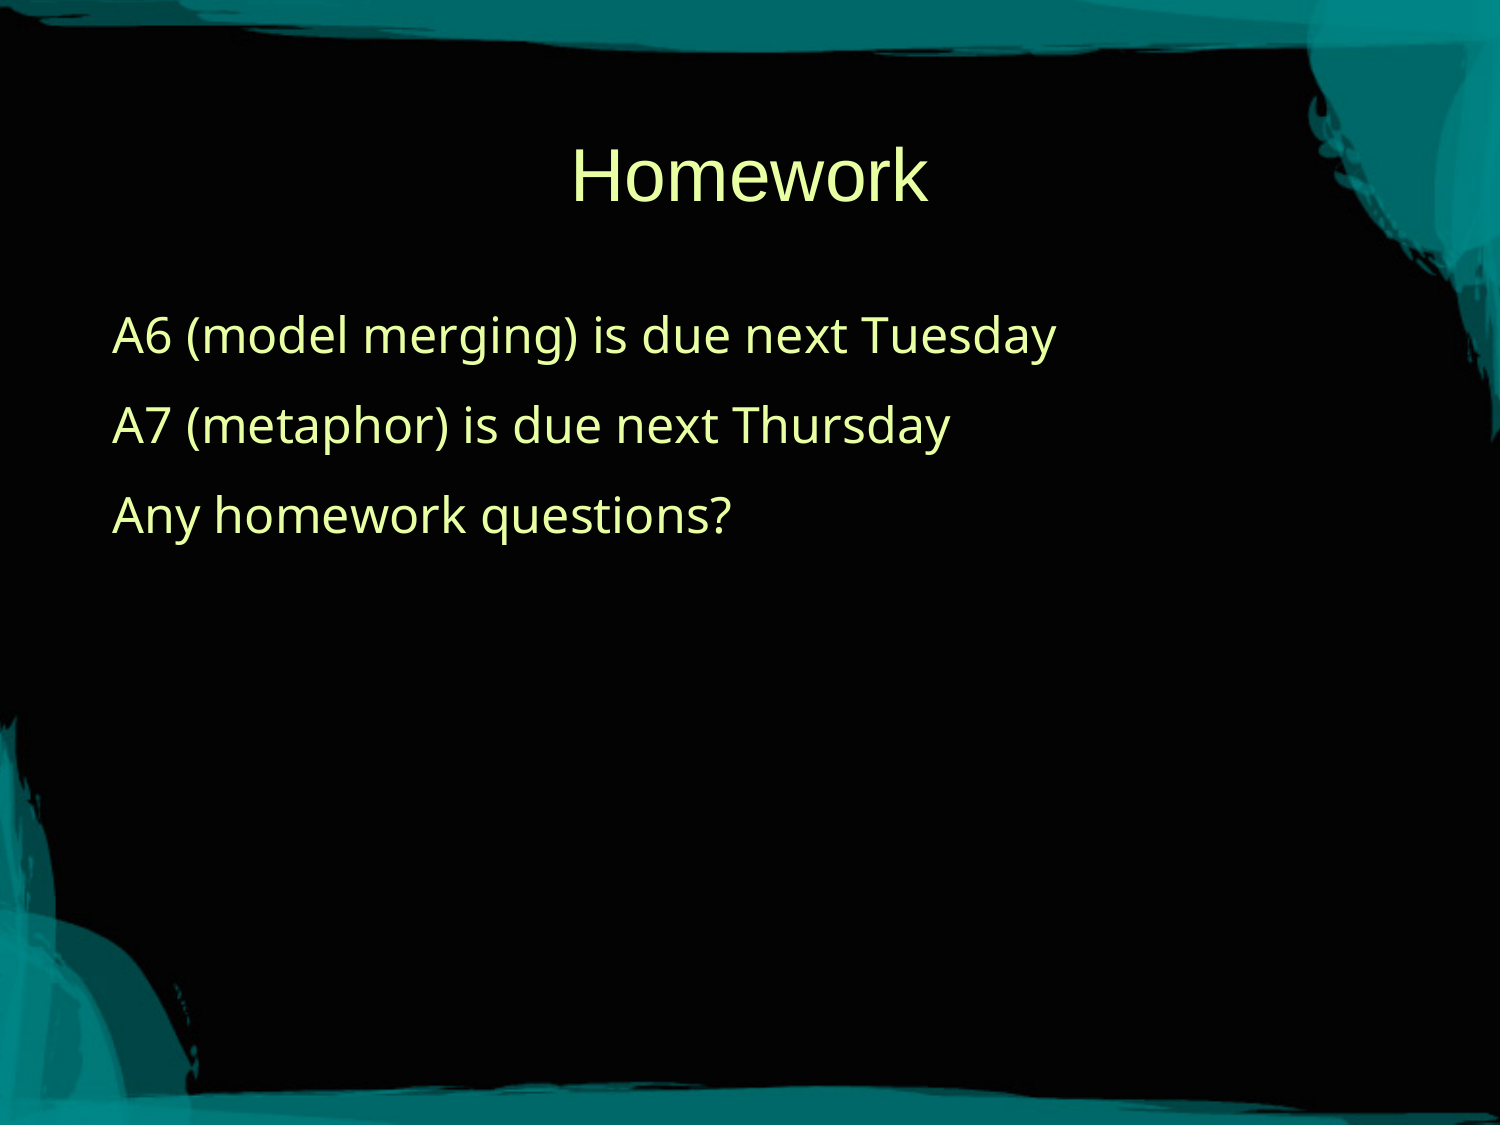

# Homework
A6 (model merging) is due next Tuesday
A7 (metaphor) is due next Thursday
Any homework questions?